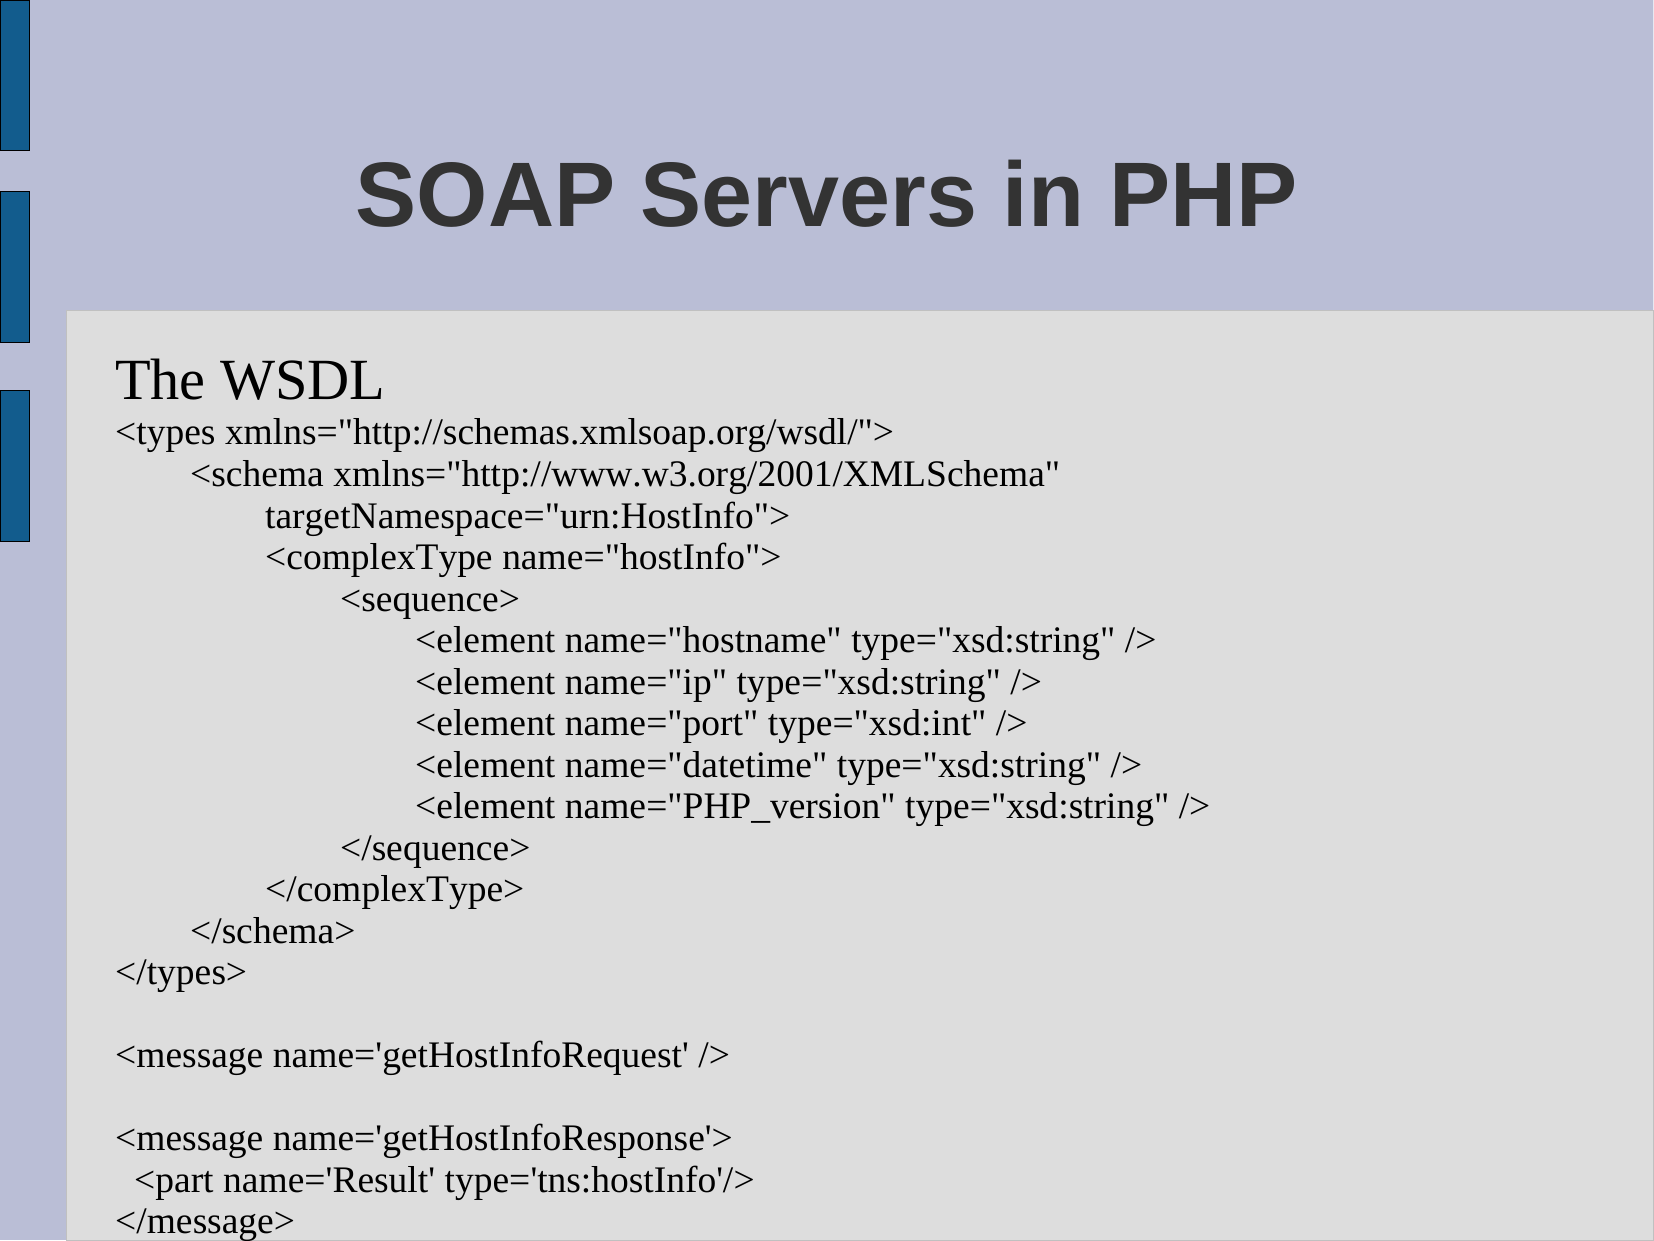

# SOAP Servers in PHP
The WSDL
<types xmlns="http://schemas.xmlsoap.org/wsdl/">
	<schema xmlns="http://www.w3.org/2001/XMLSchema"
		targetNamespace="urn:HostInfo">
		<complexType name="hostInfo">
			<sequence>
				<element name="hostname" type="xsd:string" />
				<element name="ip" type="xsd:string" />
				<element name="port" type="xsd:int" />
				<element name="datetime" type="xsd:string" />
				<element name="PHP_version" type="xsd:string" />
			</sequence>
		</complexType>
	</schema>
</types>
<message name='getHostInfoRequest' />
<message name='getHostInfoResponse'>
 <part name='Result' type='tns:hostInfo'/>
</message>